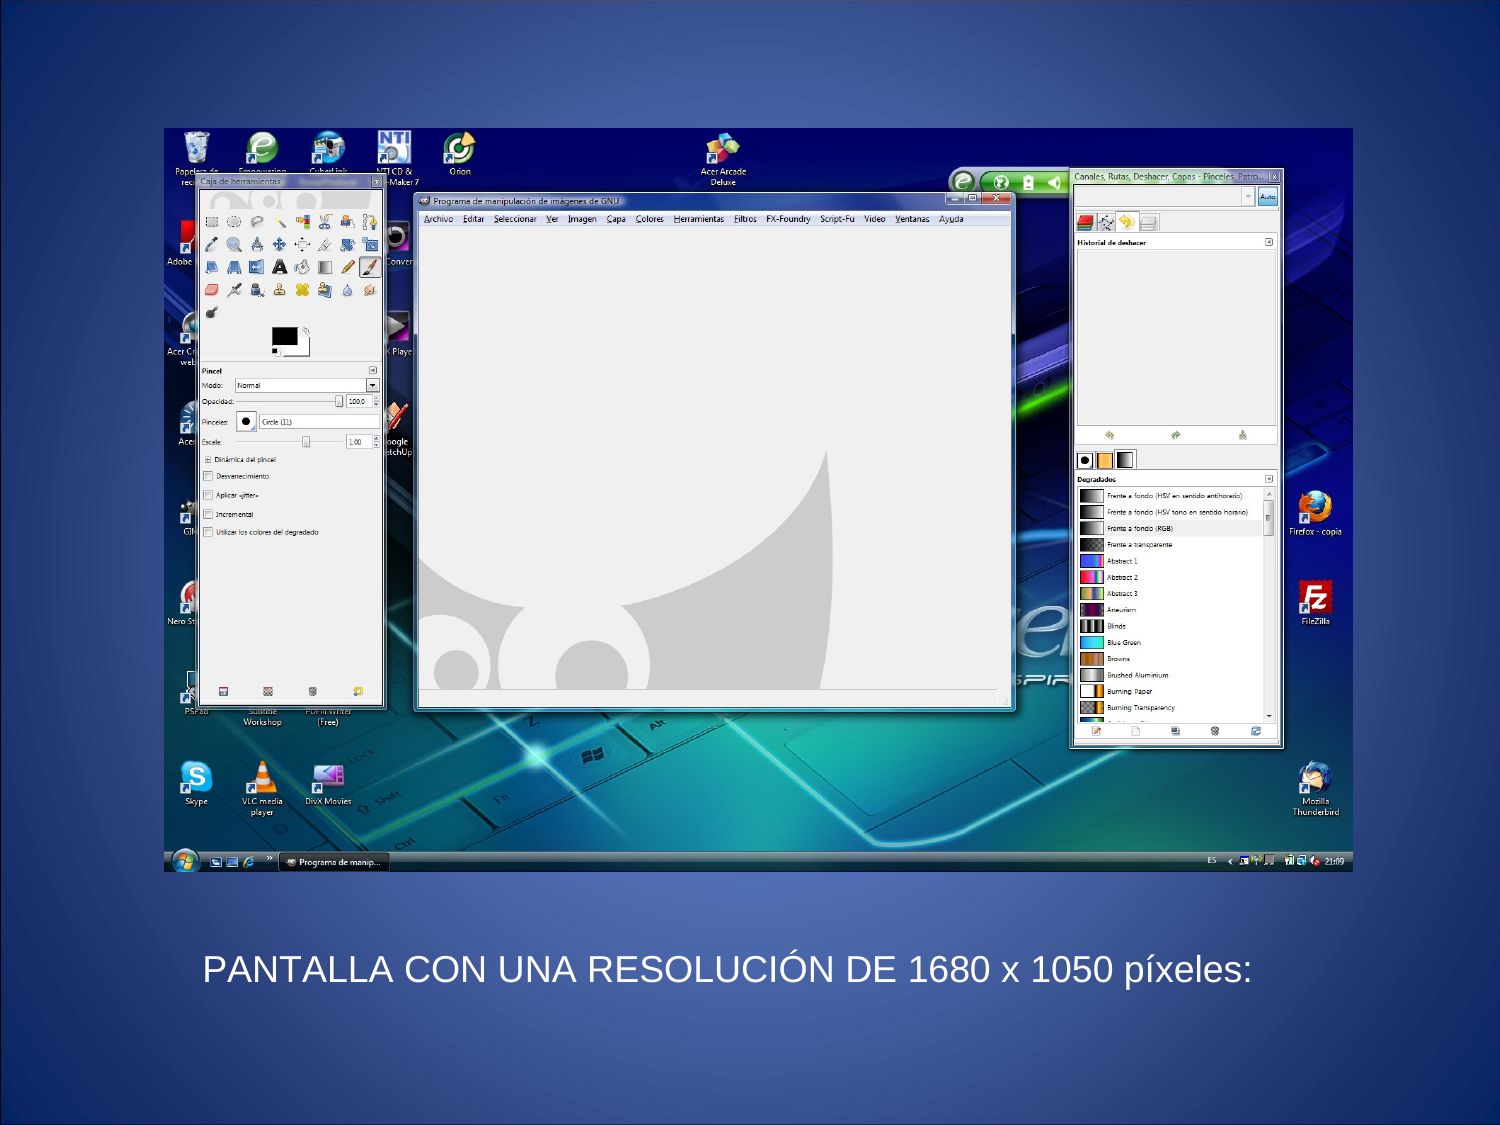

PANTALLA CON UNA RESOLUCIÓN DE 1680 x 1050 píxeles: